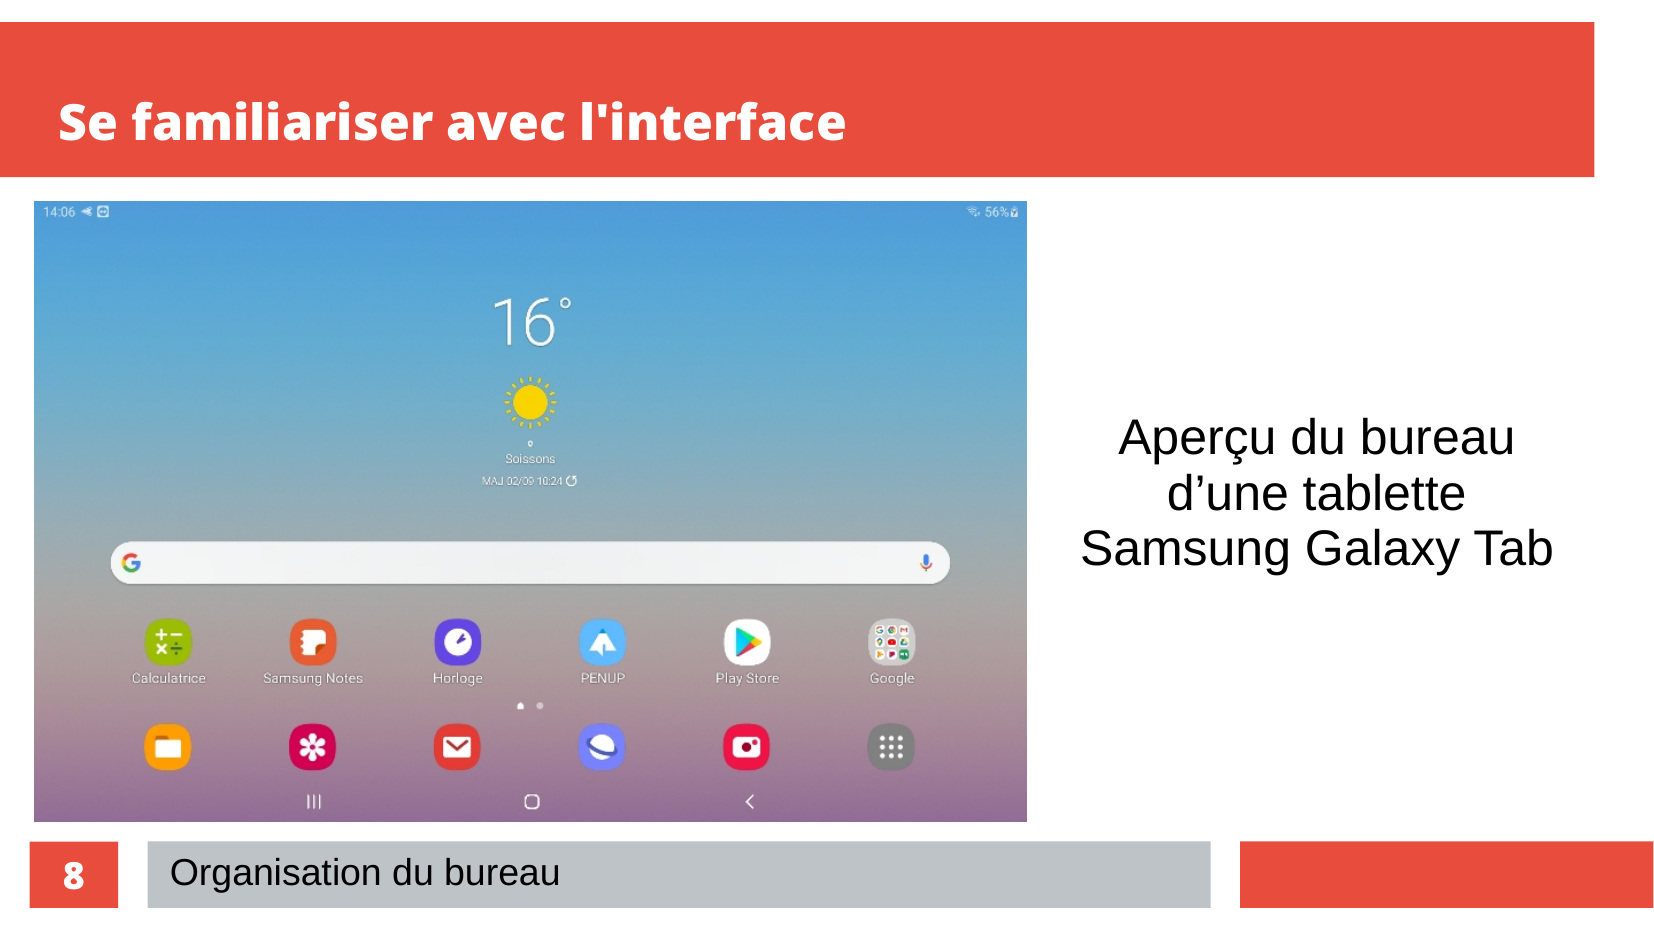

# Se familiariser avec l'interface
Aperçu du bureau d’une tablette Samsung Galaxy Tab
8
Organisation du bureau